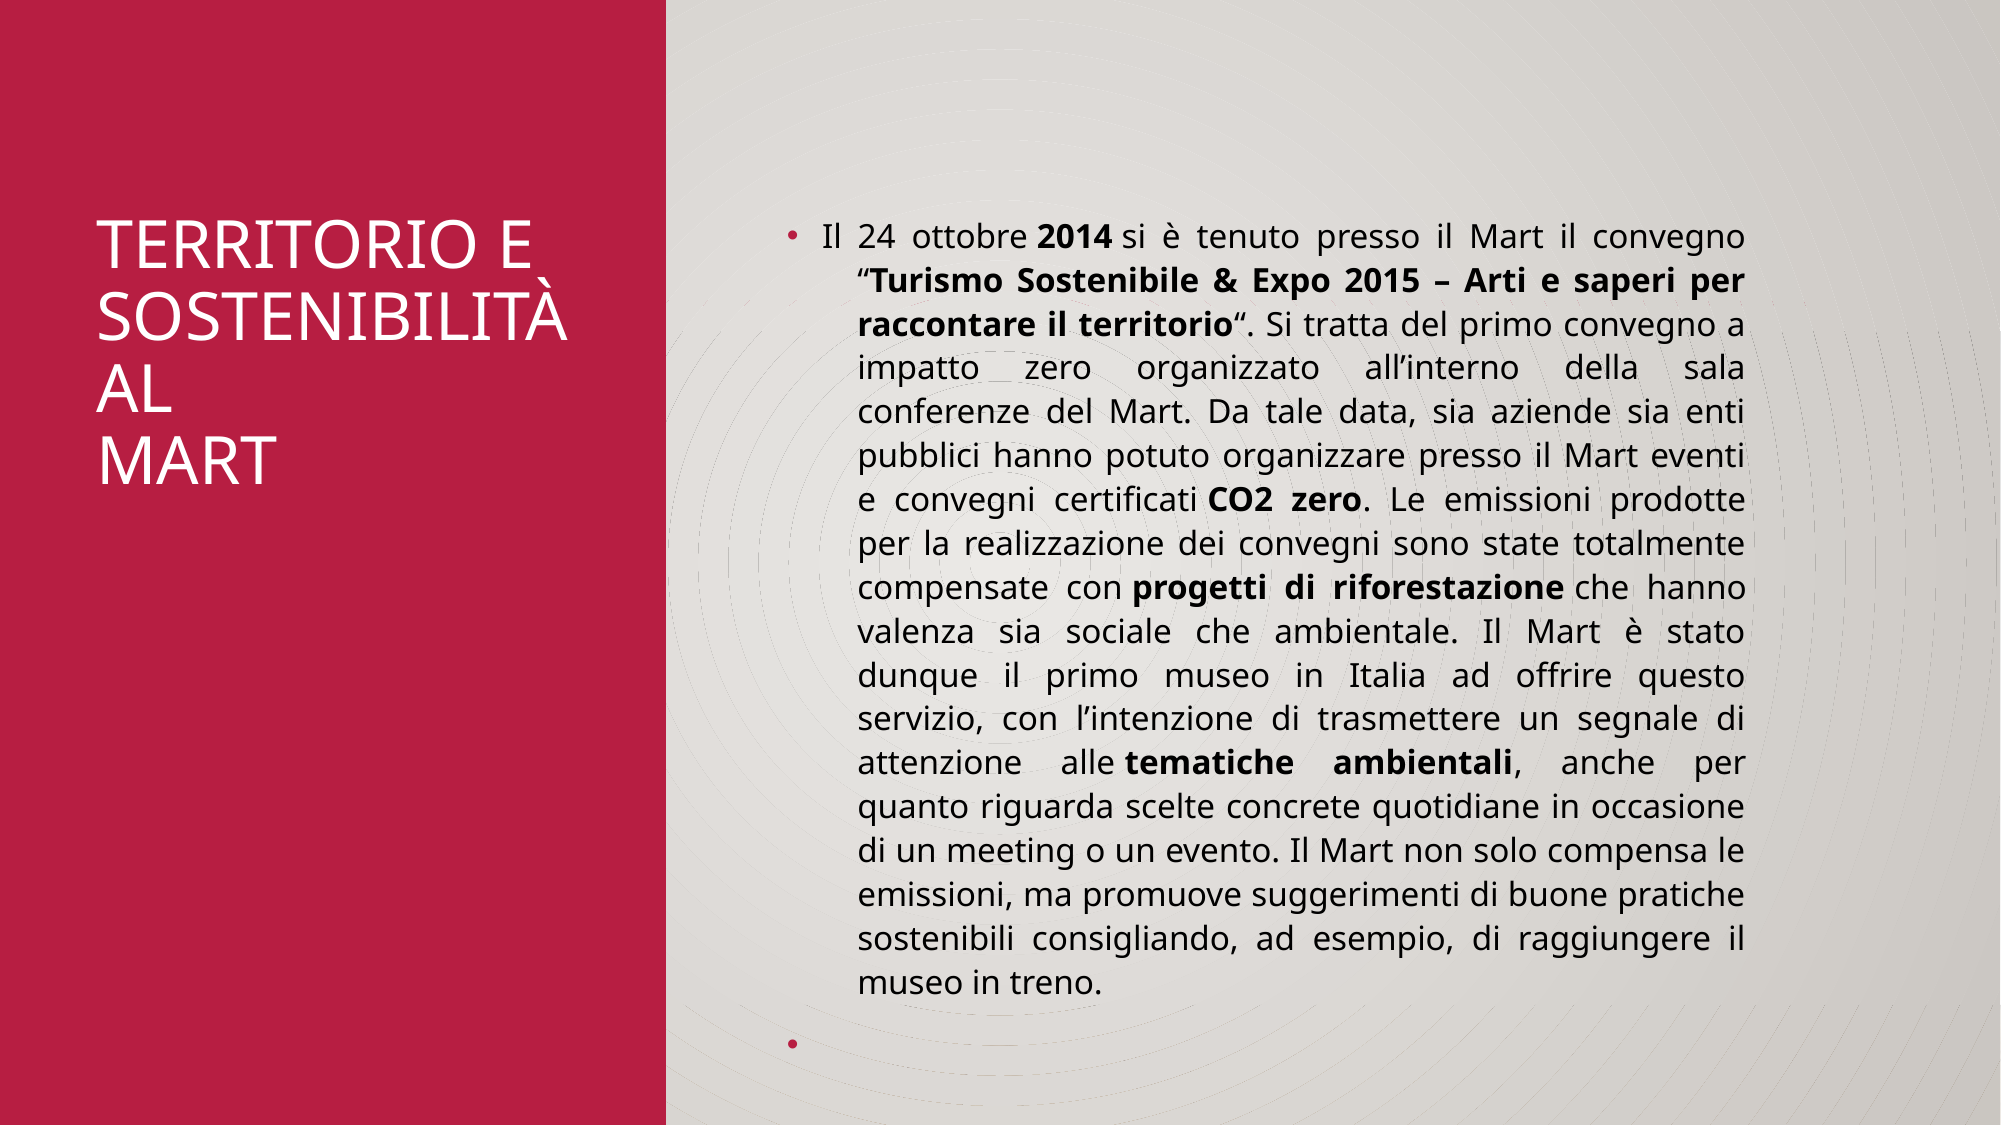

# Territorio e sostenibilità al mart
Il 24 ottobre 2014 si è tenuto presso il Mart il convegno “Turismo Sostenibile & Expo 2015 – Arti e saperi per raccontare il territorio“. Si tratta del primo convegno a impatto zero organizzato all’interno della sala conferenze del Mart. Da tale data, sia aziende sia enti pubblici hanno potuto organizzare presso il Mart eventi e convegni certificati CO2 zero. Le emissioni prodotte per la realizzazione dei convegni sono state totalmente compensate con progetti di riforestazione che hanno valenza sia sociale che ambientale. Il Mart è stato dunque il primo museo in Italia ad offrire questo servizio, con l’intenzione di trasmettere un segnale di attenzione alle tematiche ambientali, anche per quanto riguarda scelte concrete quotidiane in occasione di un meeting o un evento. Il Mart non solo compensa le emissioni, ma promuove suggerimenti di buone pratiche sostenibili consigliando, ad esempio, di raggiungere il museo in treno.